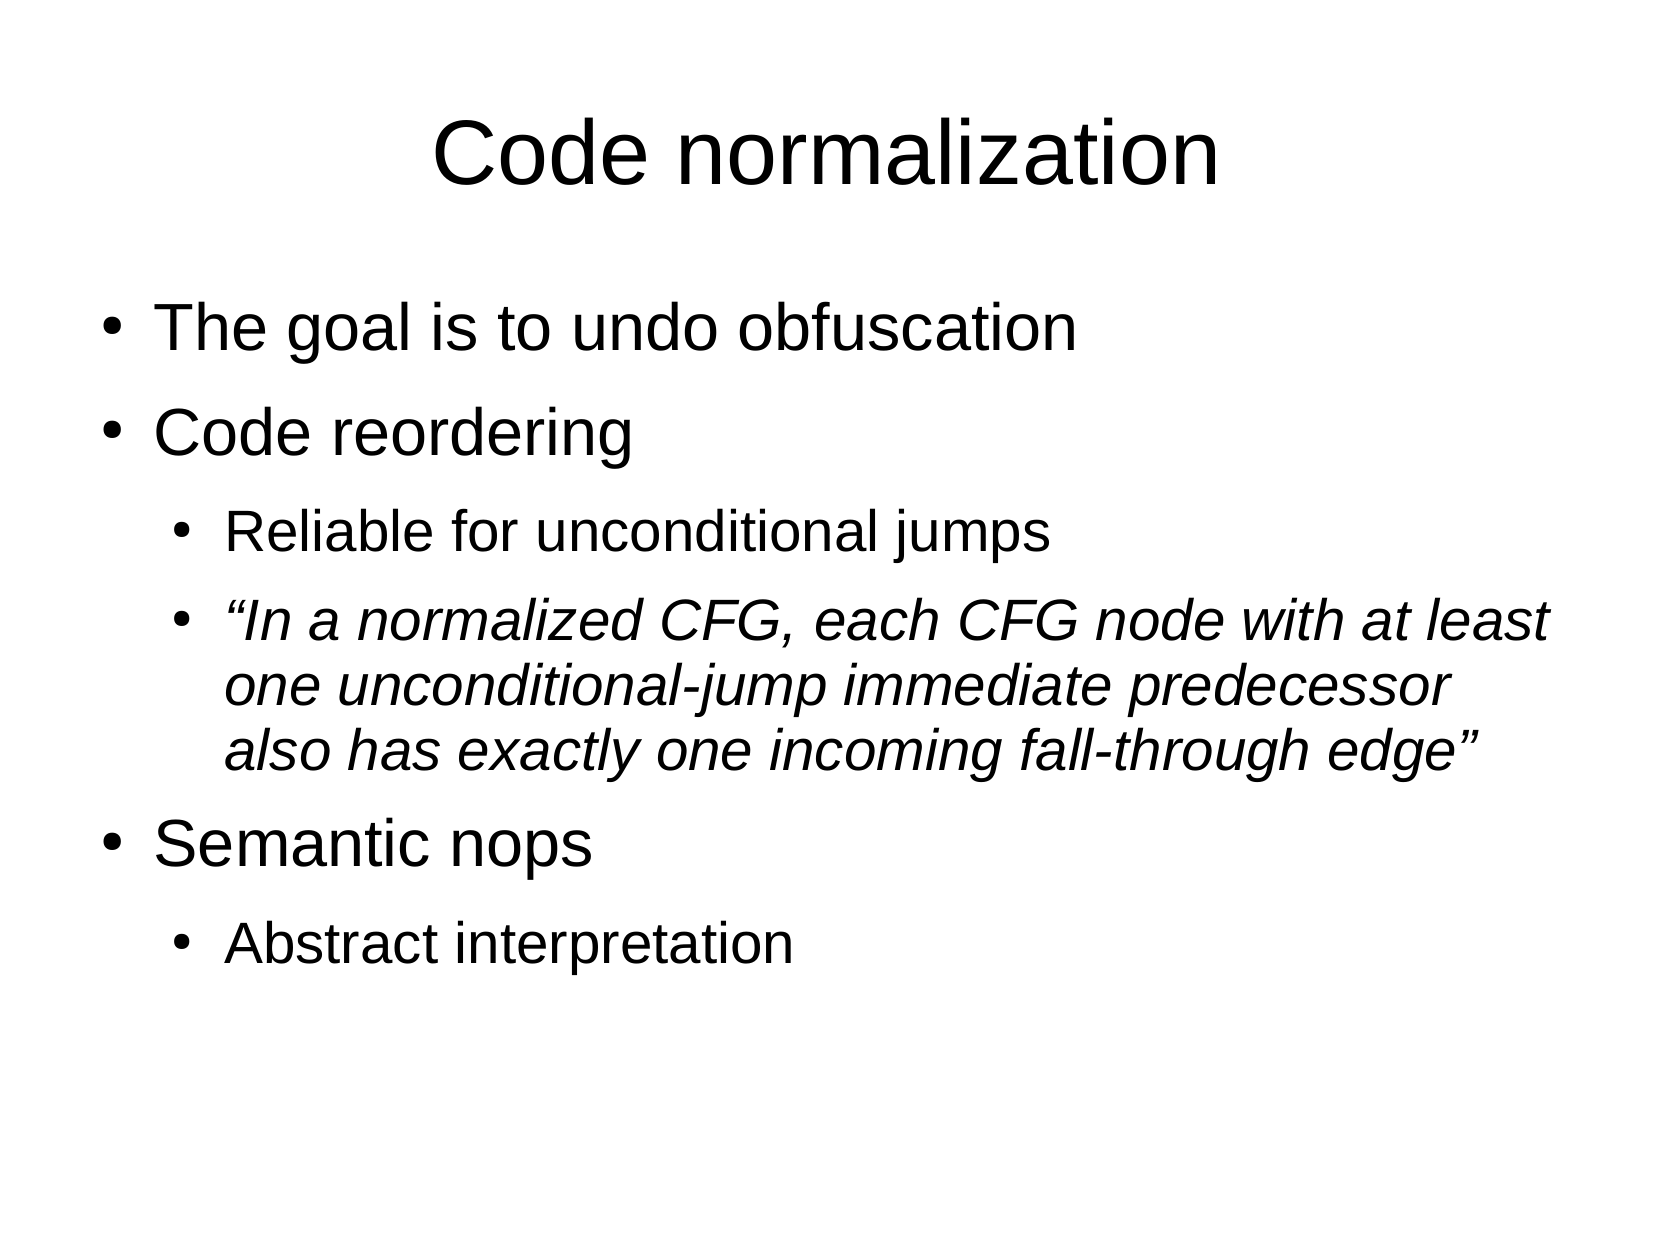

# Code normalization
The goal is to undo obfuscation
Code reordering
Reliable for unconditional jumps
“In a normalized CFG, each CFG node with at least one unconditional-jump immediate predecessor also has exactly one incoming fall-through edge”
Semantic nops
Abstract interpretation